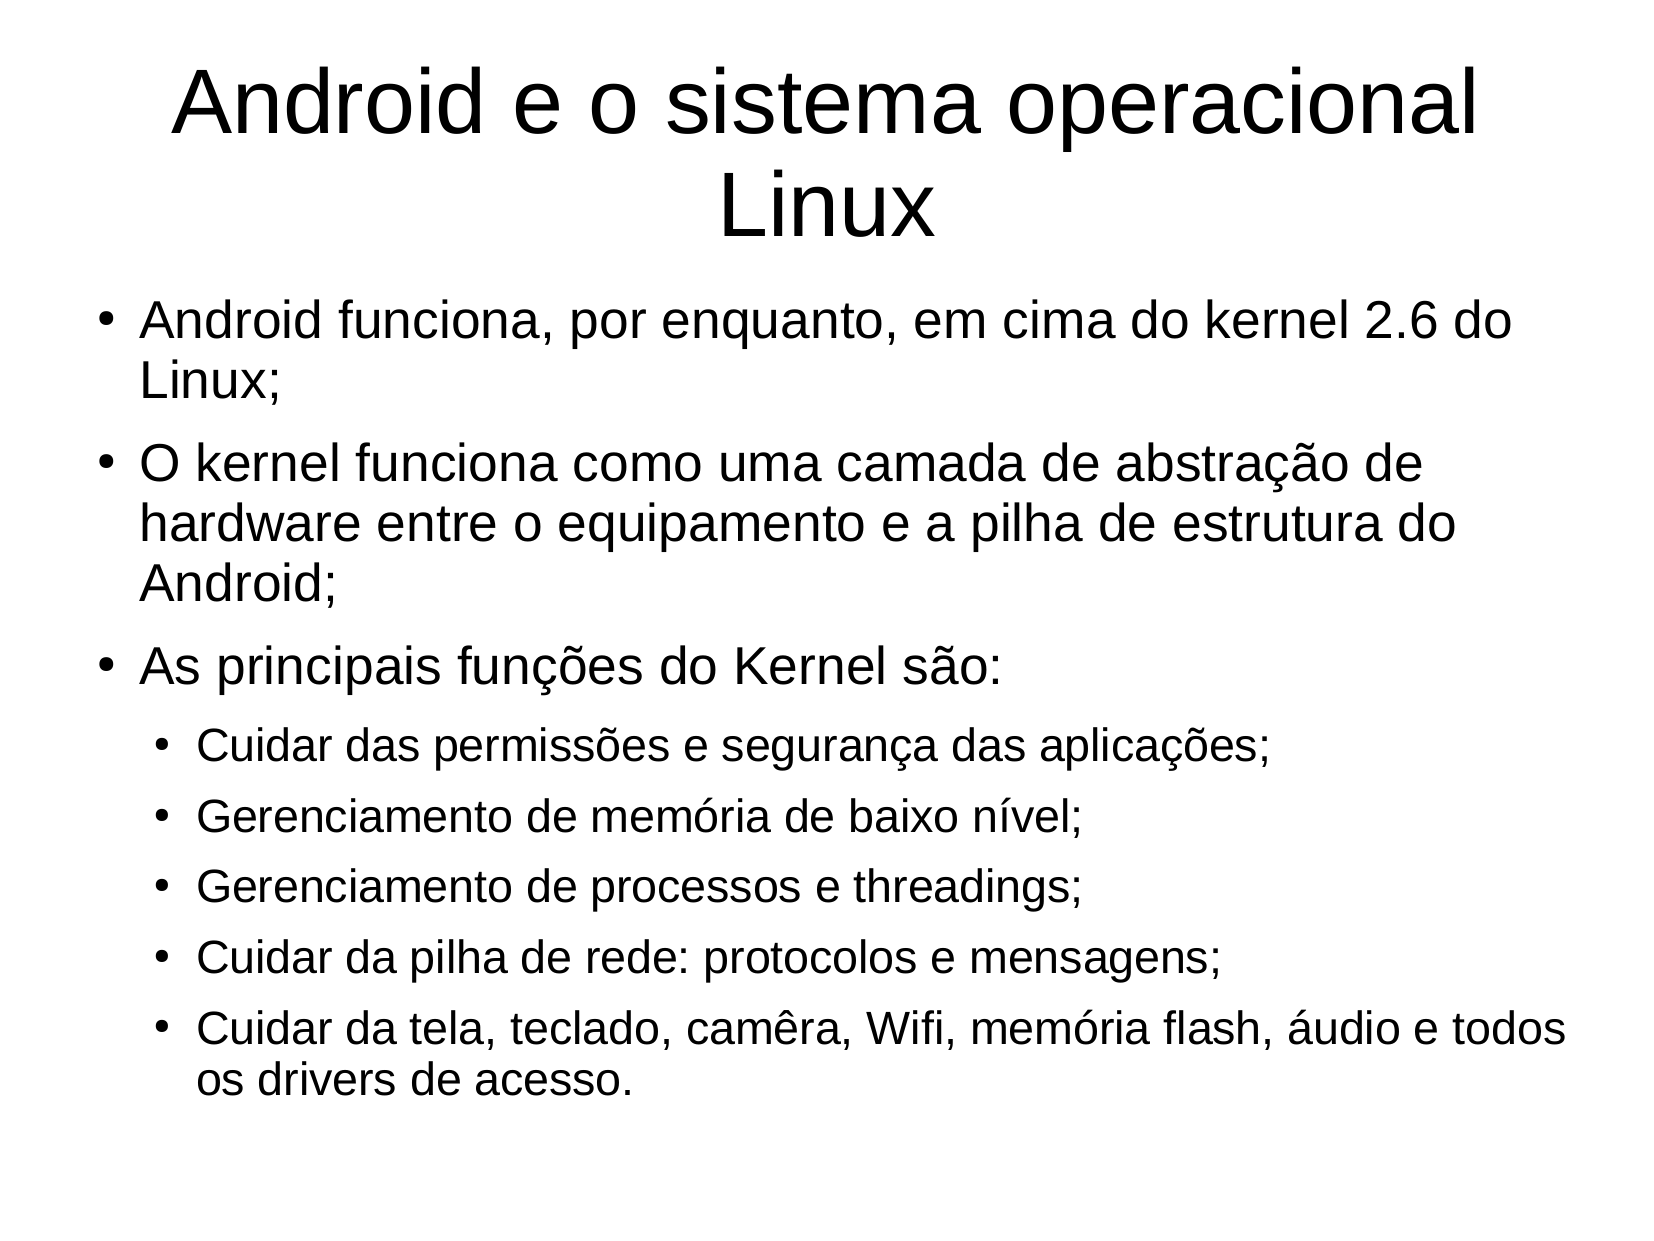

# Android e o sistema operacional Linux
Android funciona, por enquanto, em cima do kernel 2.6 do Linux;
O kernel funciona como uma camada de abstração de hardware entre o equipamento e a pilha de estrutura do Android;
As principais funções do Kernel são:
Cuidar das permissões e segurança das aplicações;
Gerenciamento de memória de baixo nível;
Gerenciamento de processos e threadings;
Cuidar da pilha de rede: protocolos e mensagens;
Cuidar da tela, teclado, camêra, Wifi, memória flash, áudio e todos os drivers de acesso.